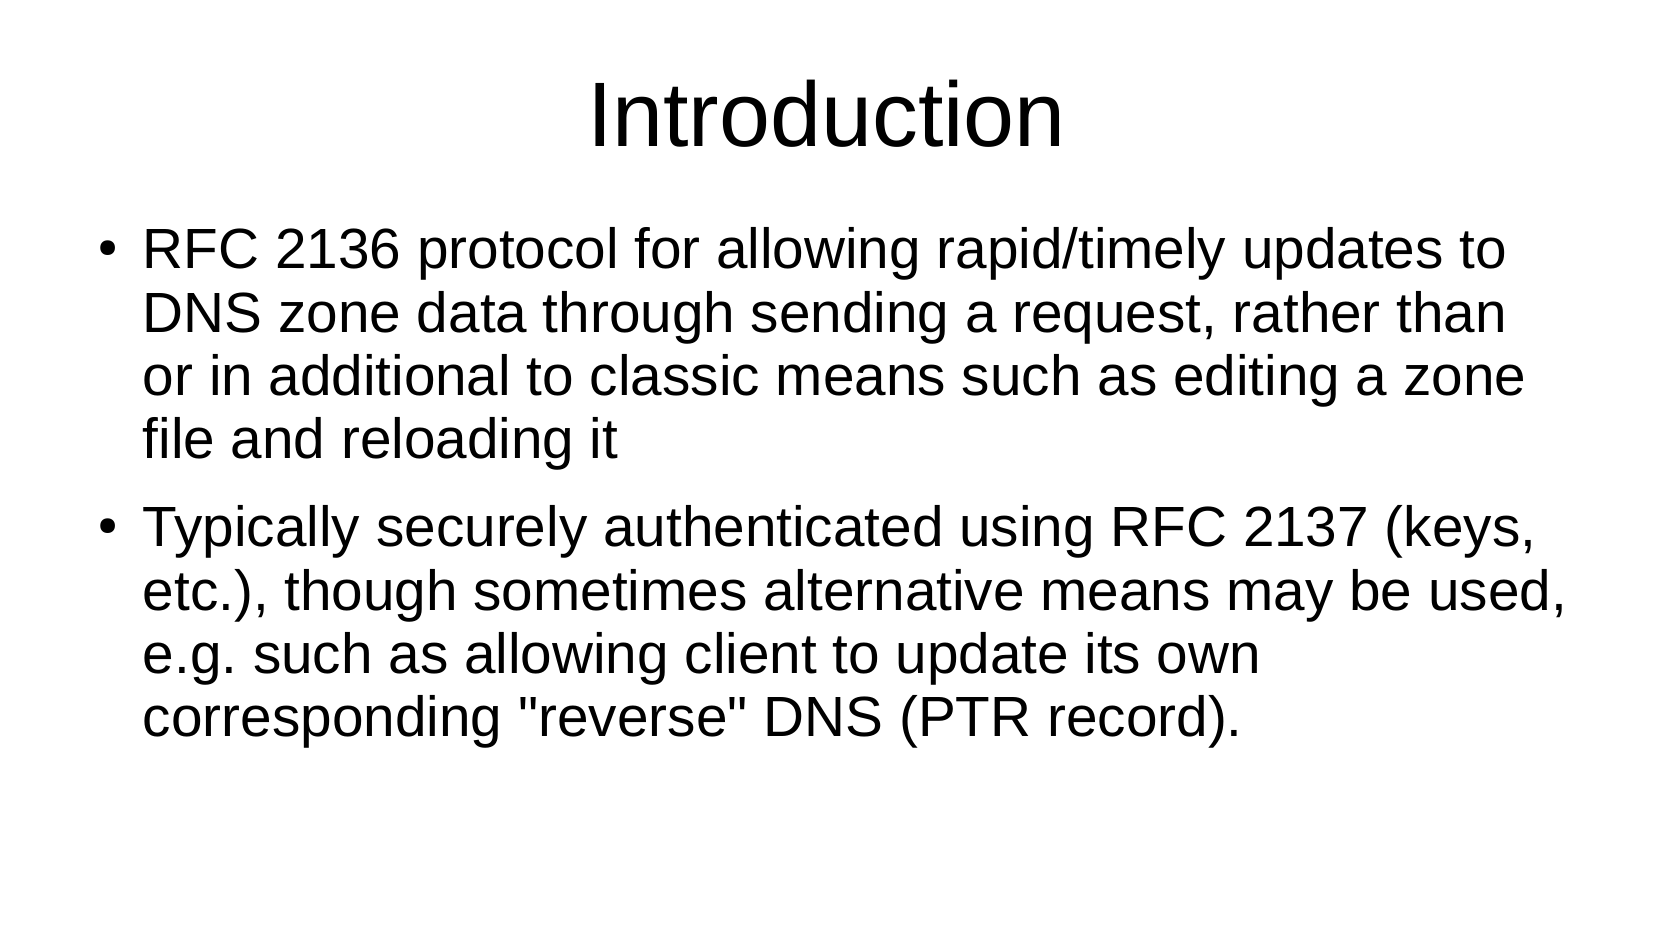

# Introduction
RFC 2136 protocol for allowing rapid/timely updates to DNS zone data through sending a request, rather than or in additional to classic means such as editing a zone file and reloading it
Typically securely authenticated using RFC 2137 (keys, etc.), though sometimes alternative means may be used, e.g. such as allowing client to update its own corresponding "reverse" DNS (PTR record).